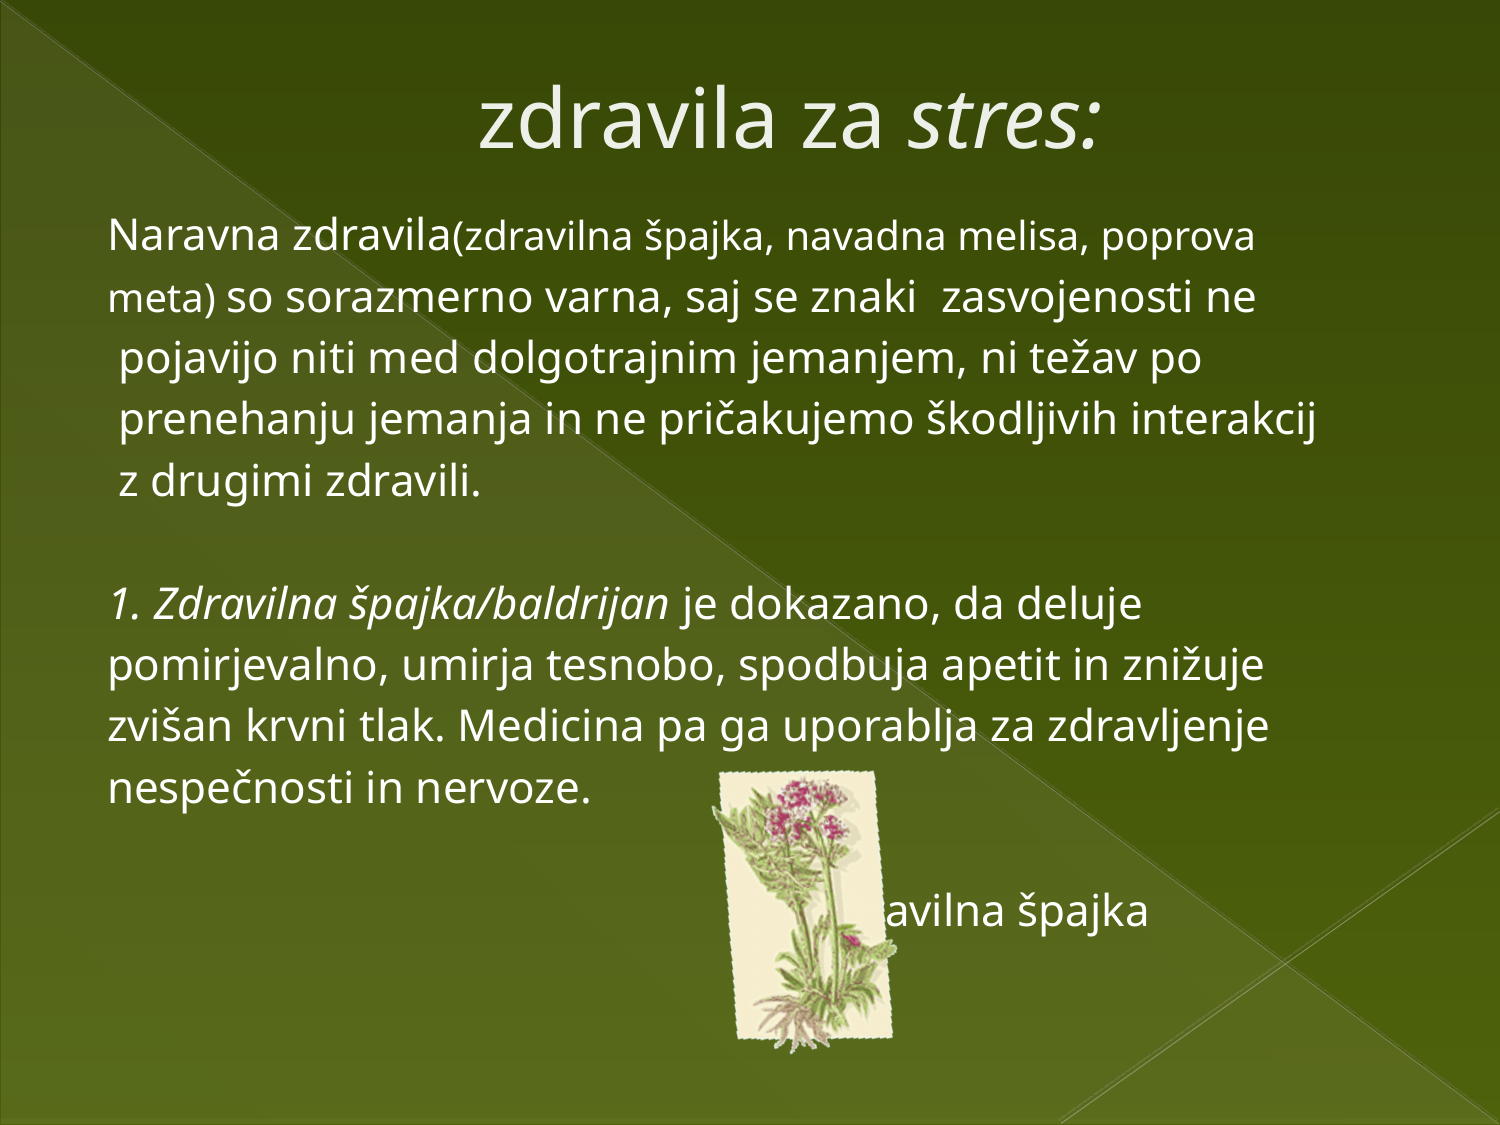

# zdravila za stres:
Naravna zdravila(zdravilna špajka, navadna melisa, poprova
meta) so sorazmerno varna, saj se znaki zasvojenosti ne
 pojavijo niti med dolgotrajnim jemanjem, ni težav po
 prenehanju jemanja in ne pričakujemo škodljivih interakcij
 z drugimi zdravili.
1. Zdravilna špajka/baldrijan je dokazano, da deluje
pomirjevalno, umirja tesnobo, spodbuja apetit in znižuje
zvišan krvni tlak. Medicina pa ga uporablja za zdravljenje
nespečnosti in nervoze.
 zdravilna špajka